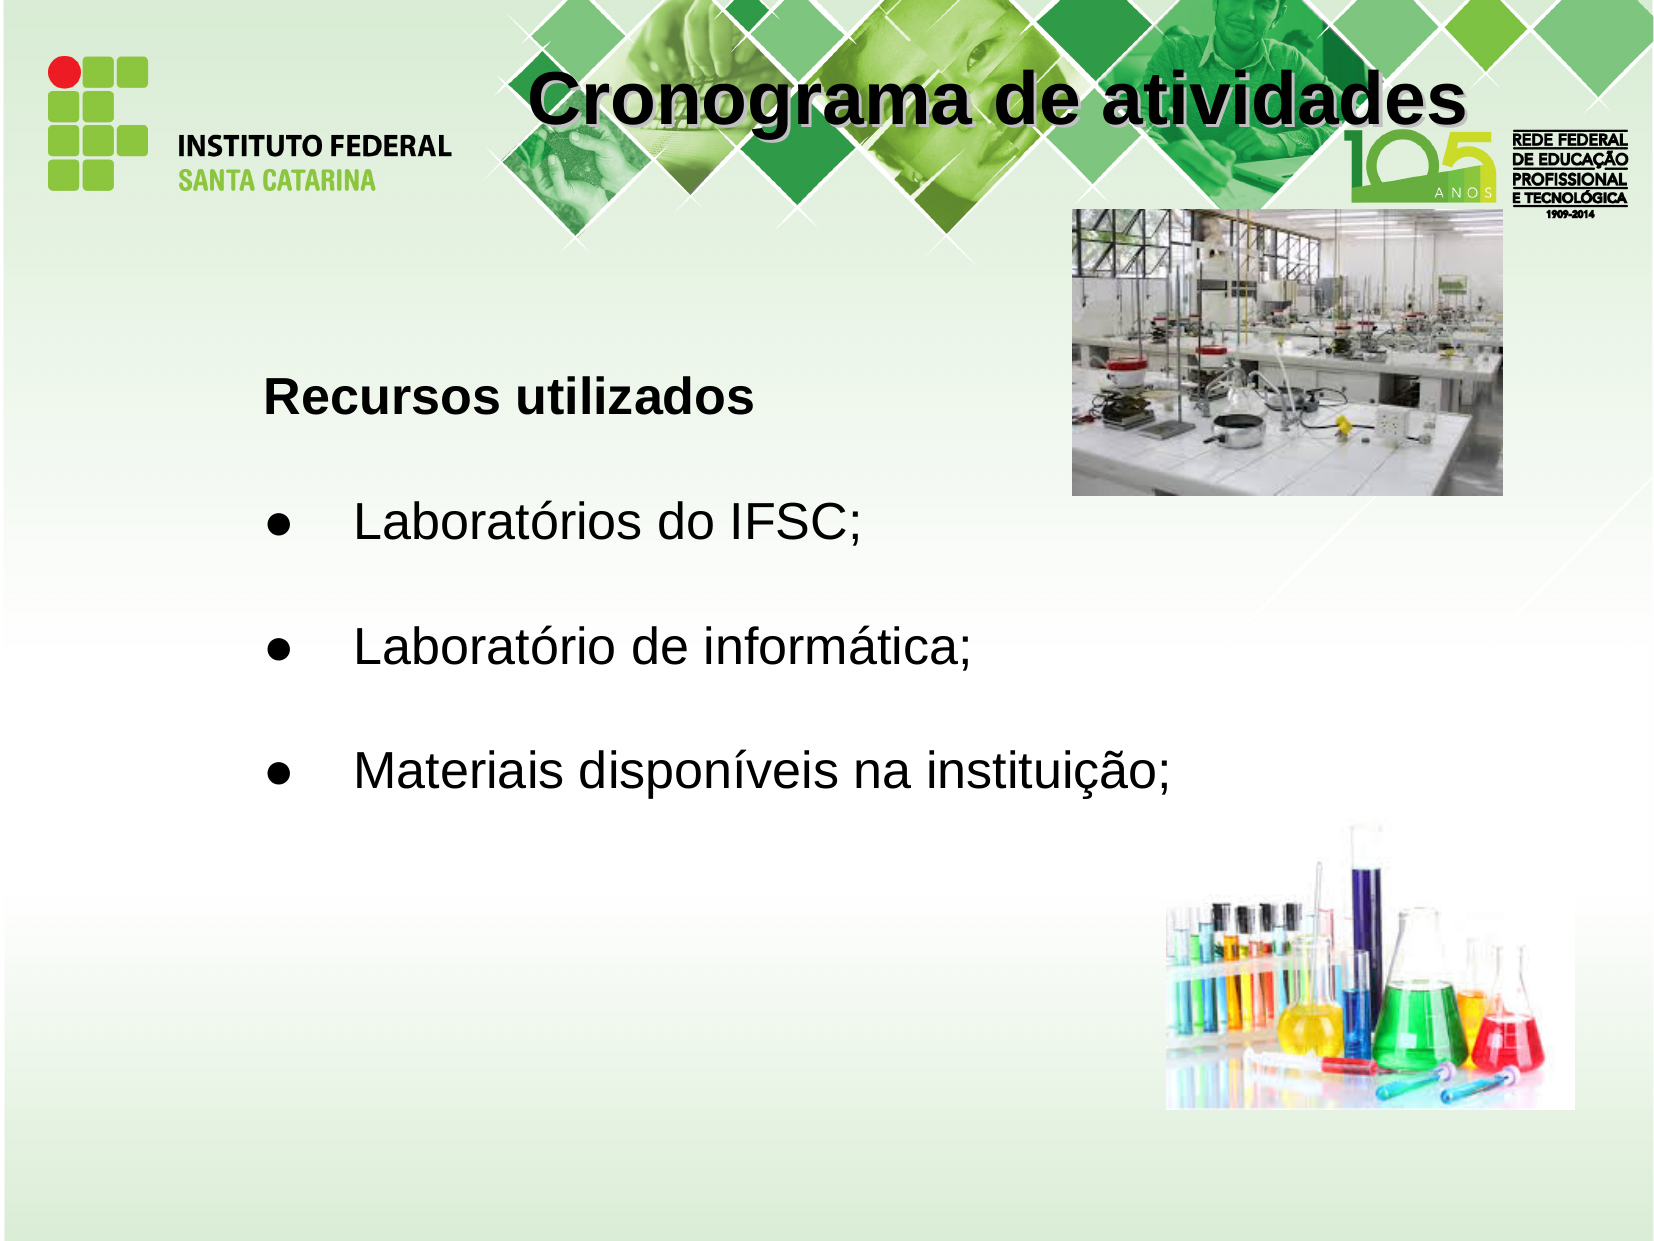

Cronograma de atividades
Recursos utilizados
● Laboratórios do IFSC;
● Laboratório de informática;
● Materiais disponíveis na instituição;